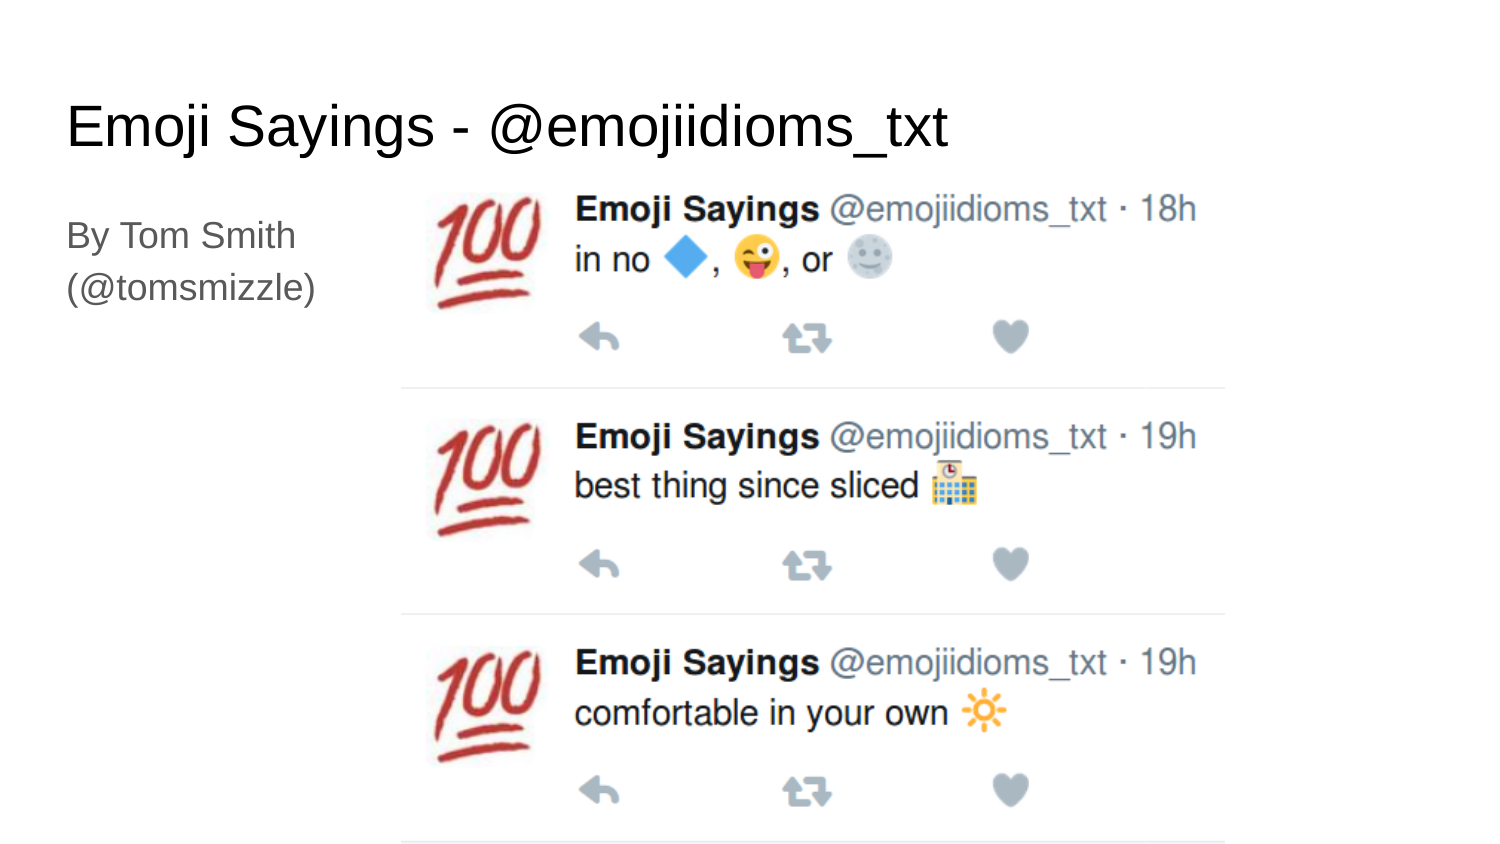

# Emoji Sayings - @emojiidioms_txt
By Tom Smith
(@tomsmizzle)